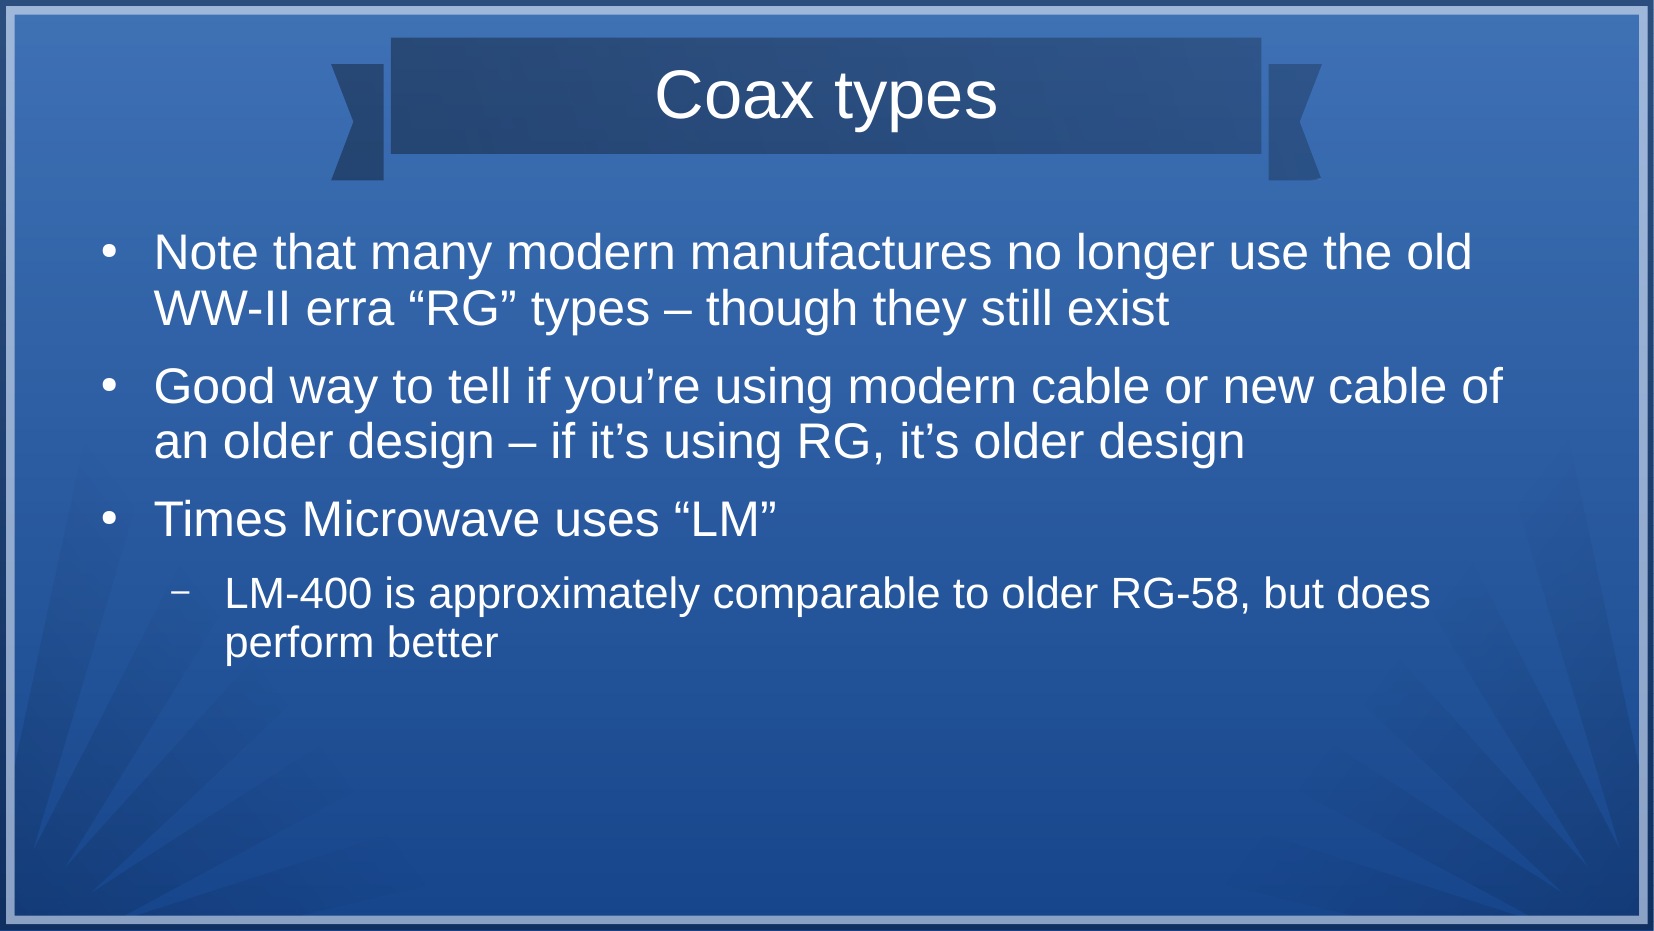

# Coax types
Note that many modern manufactures no longer use the old WW-II erra “RG” types – though they still exist
Good way to tell if you’re using modern cable or new cable of an older design – if it’s using RG, it’s older design
Times Microwave uses “LM”
LM-400 is approximately comparable to older RG-58, but does perform better